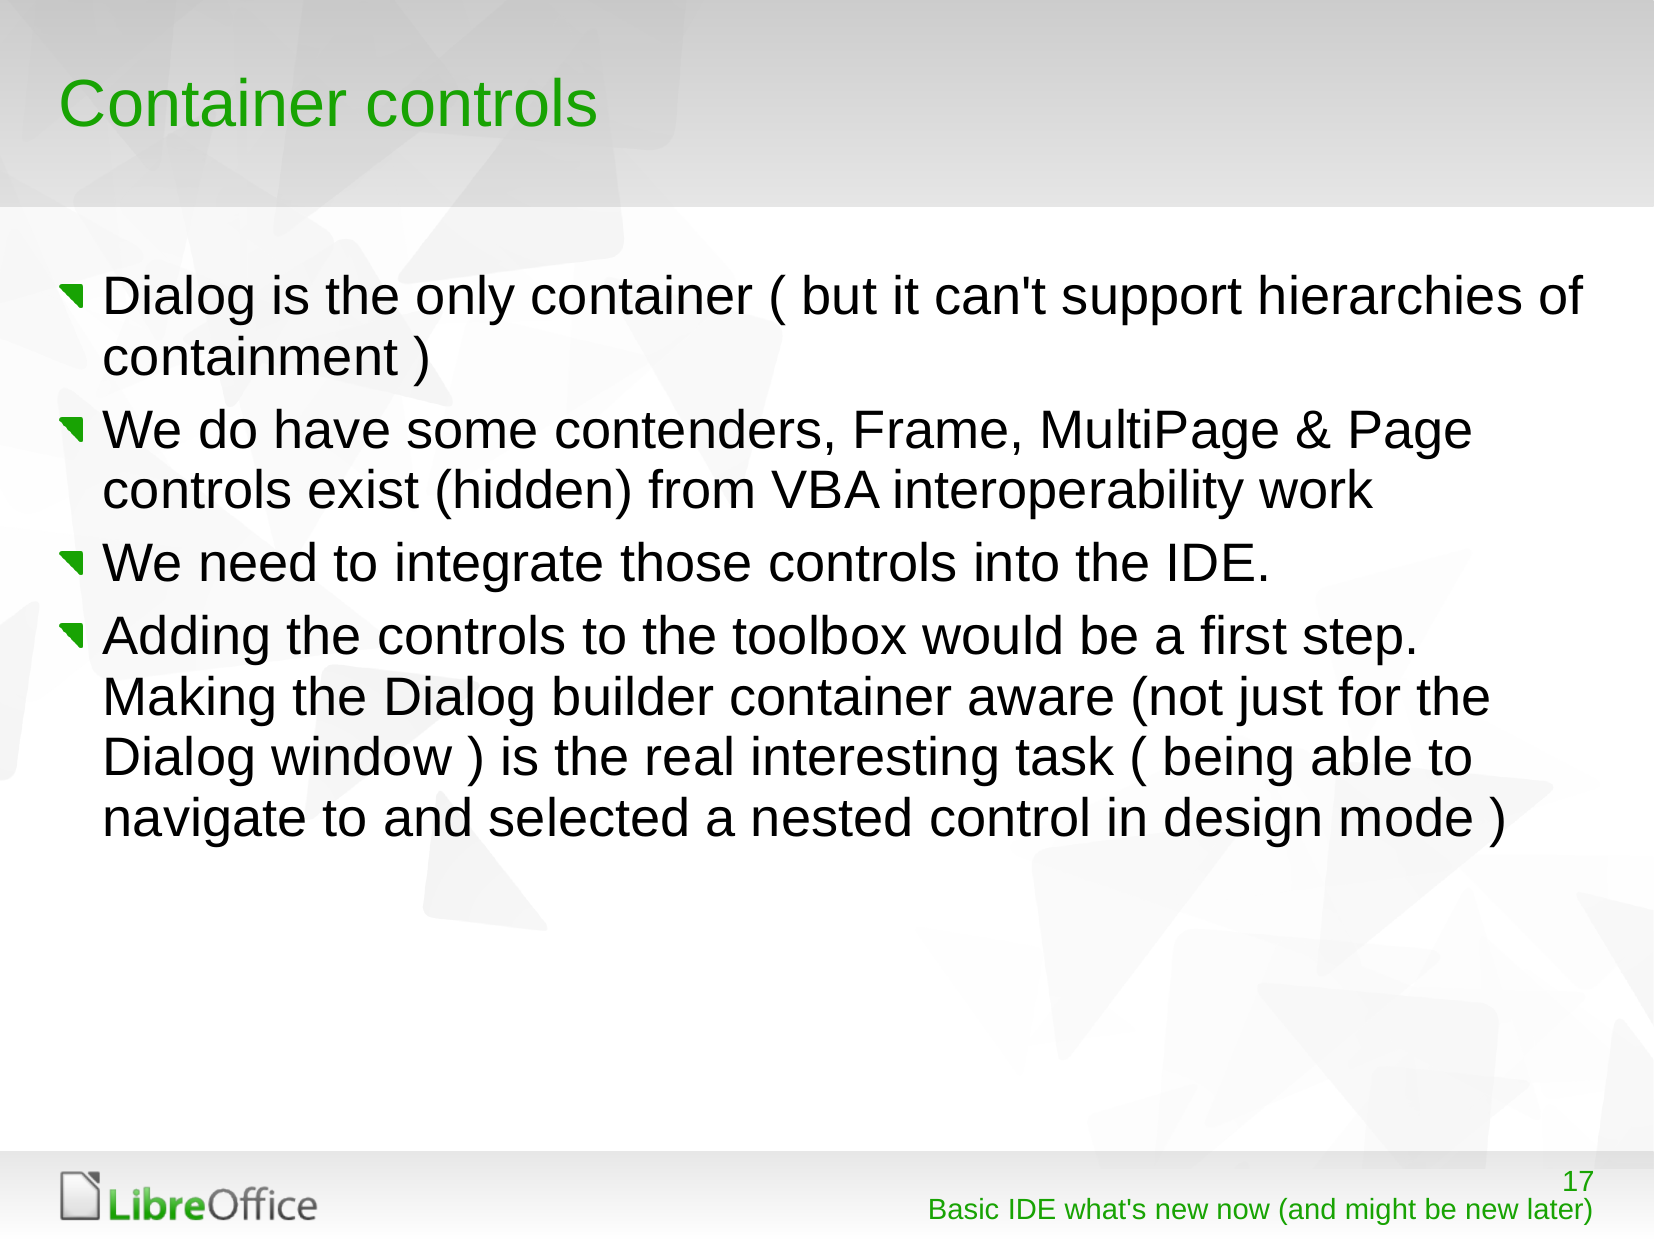

# Container controls
Dialog is the only container ( but it can't support hierarchies of containment )
We do have some contenders, Frame, MultiPage & Page controls exist (hidden) from VBA interoperability work
We need to integrate those controls into the IDE.
Adding the controls to the toolbox would be a first step. Making the Dialog builder container aware (not just for the Dialog window ) is the real interesting task ( being able to navigate to and selected a nested control in design mode )
17
Basic IDE what's new now (and might be new later)